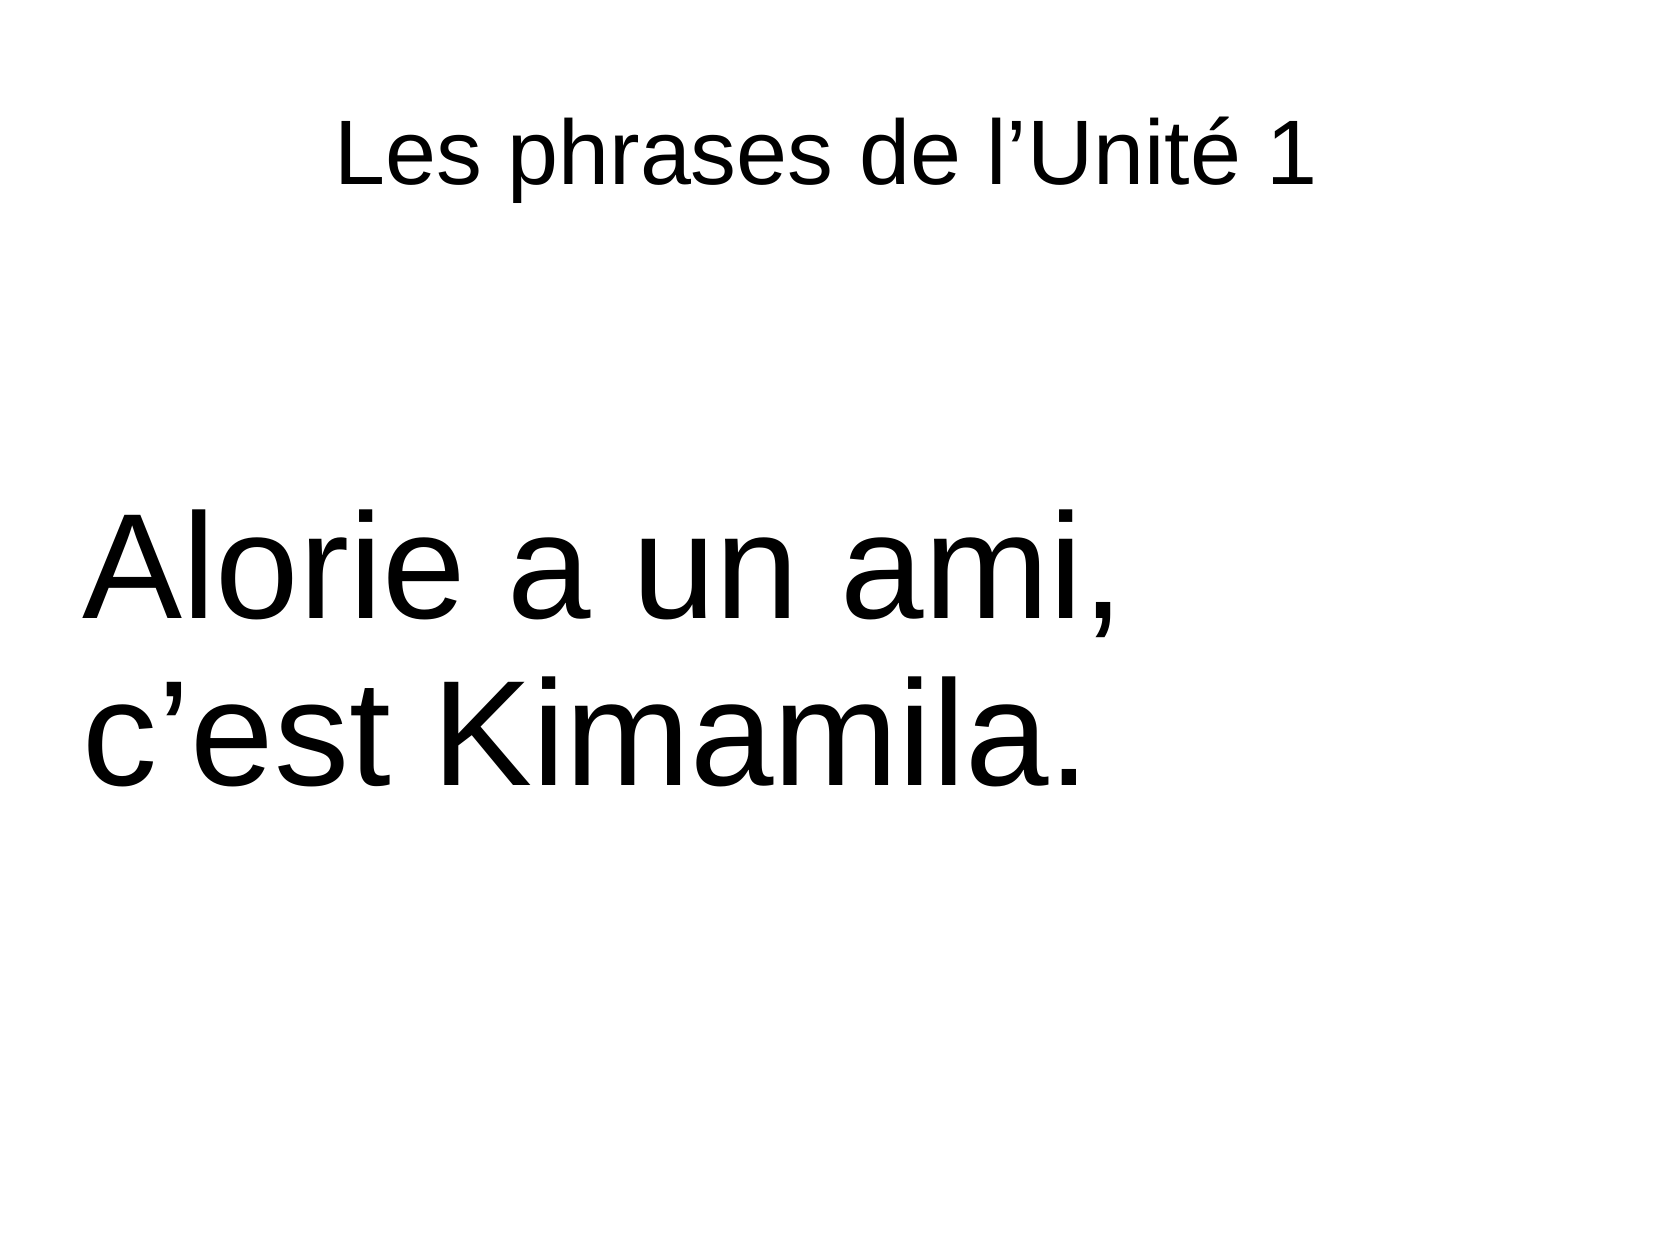

# Les phrases de l’Unité 1
Alorie a un ami,
c’est Kimamila.